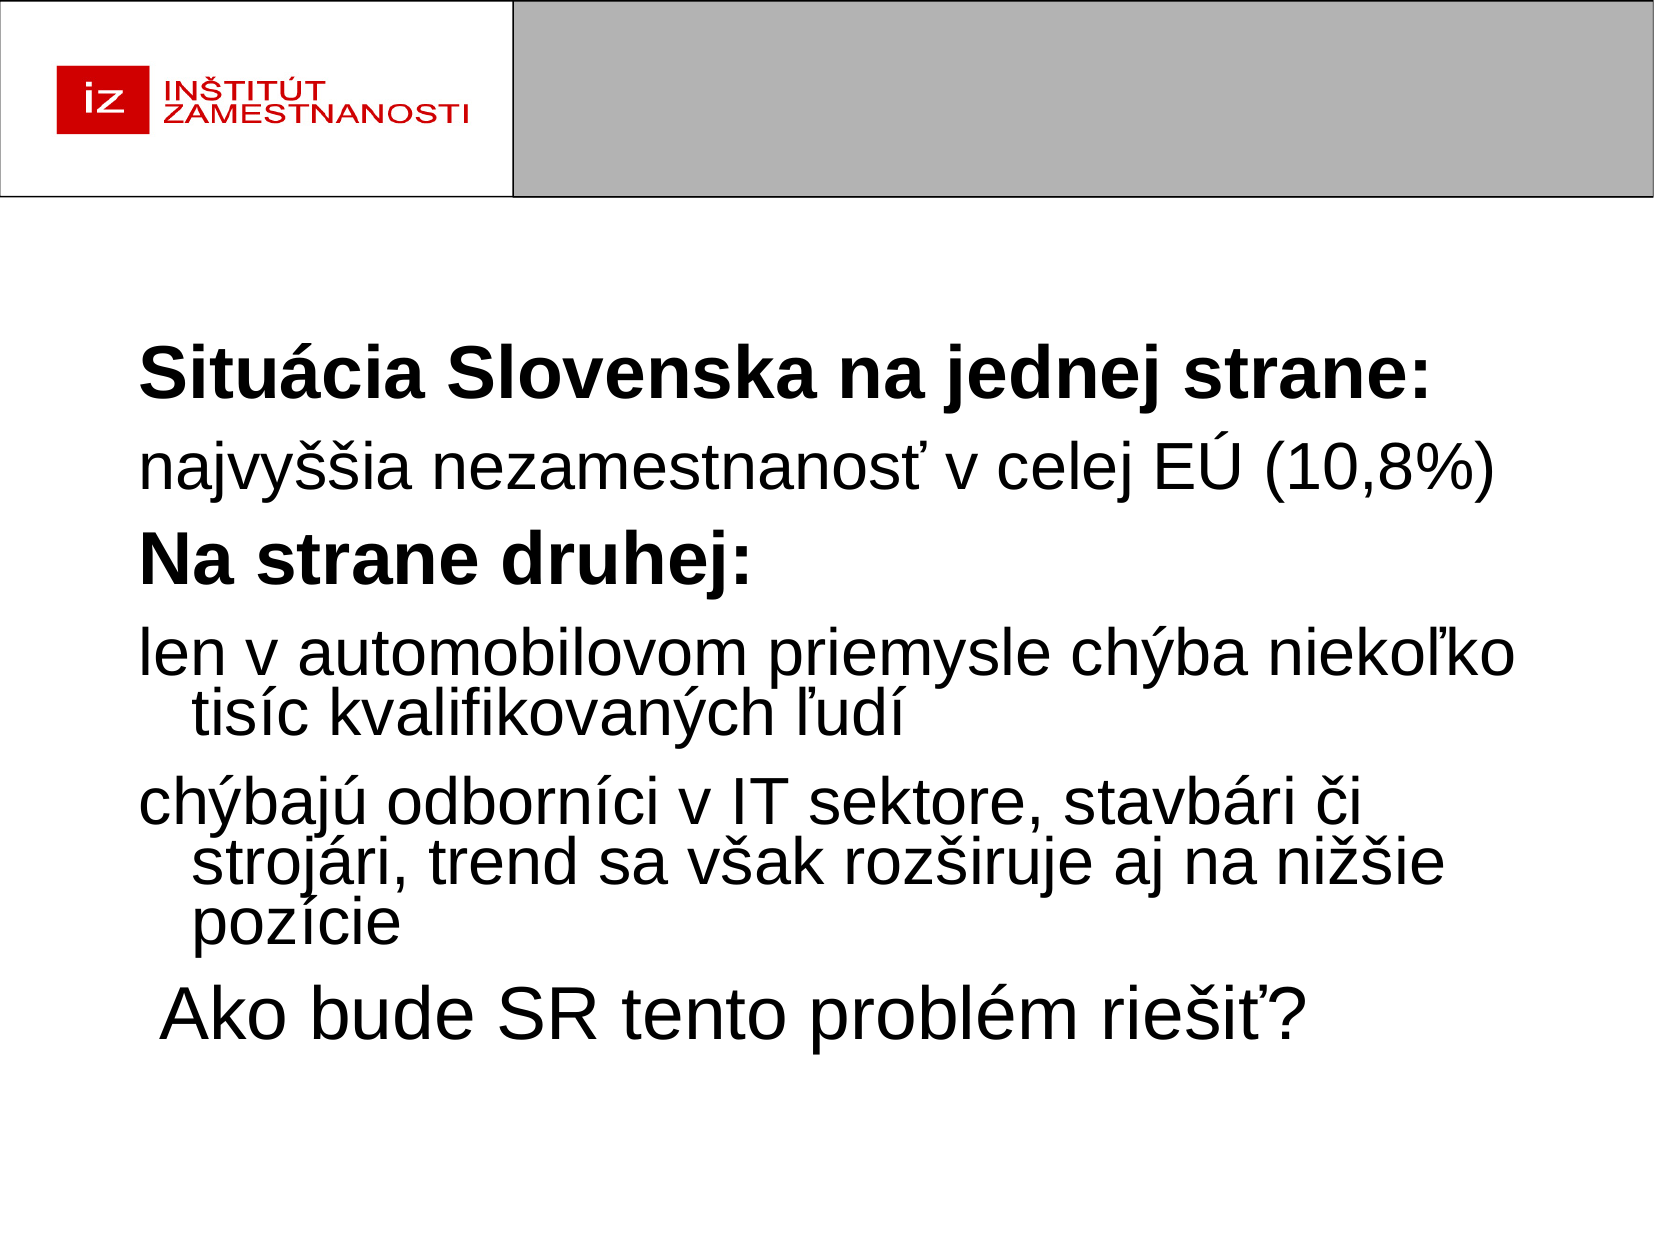

# Situácia Slovenska na jednej strane:
najvyššia nezamestnanosť v celej EÚ (10,8%)
Na strane druhej:
len v automobilovom priemysle chýba niekoľko tisíc kvalifikovaných ľudí
chýbajú odborníci v IT sektore, stavbári či strojári, trend sa však rozširuje aj na nižšie pozície
 Ako bude SR tento problém riešiť?